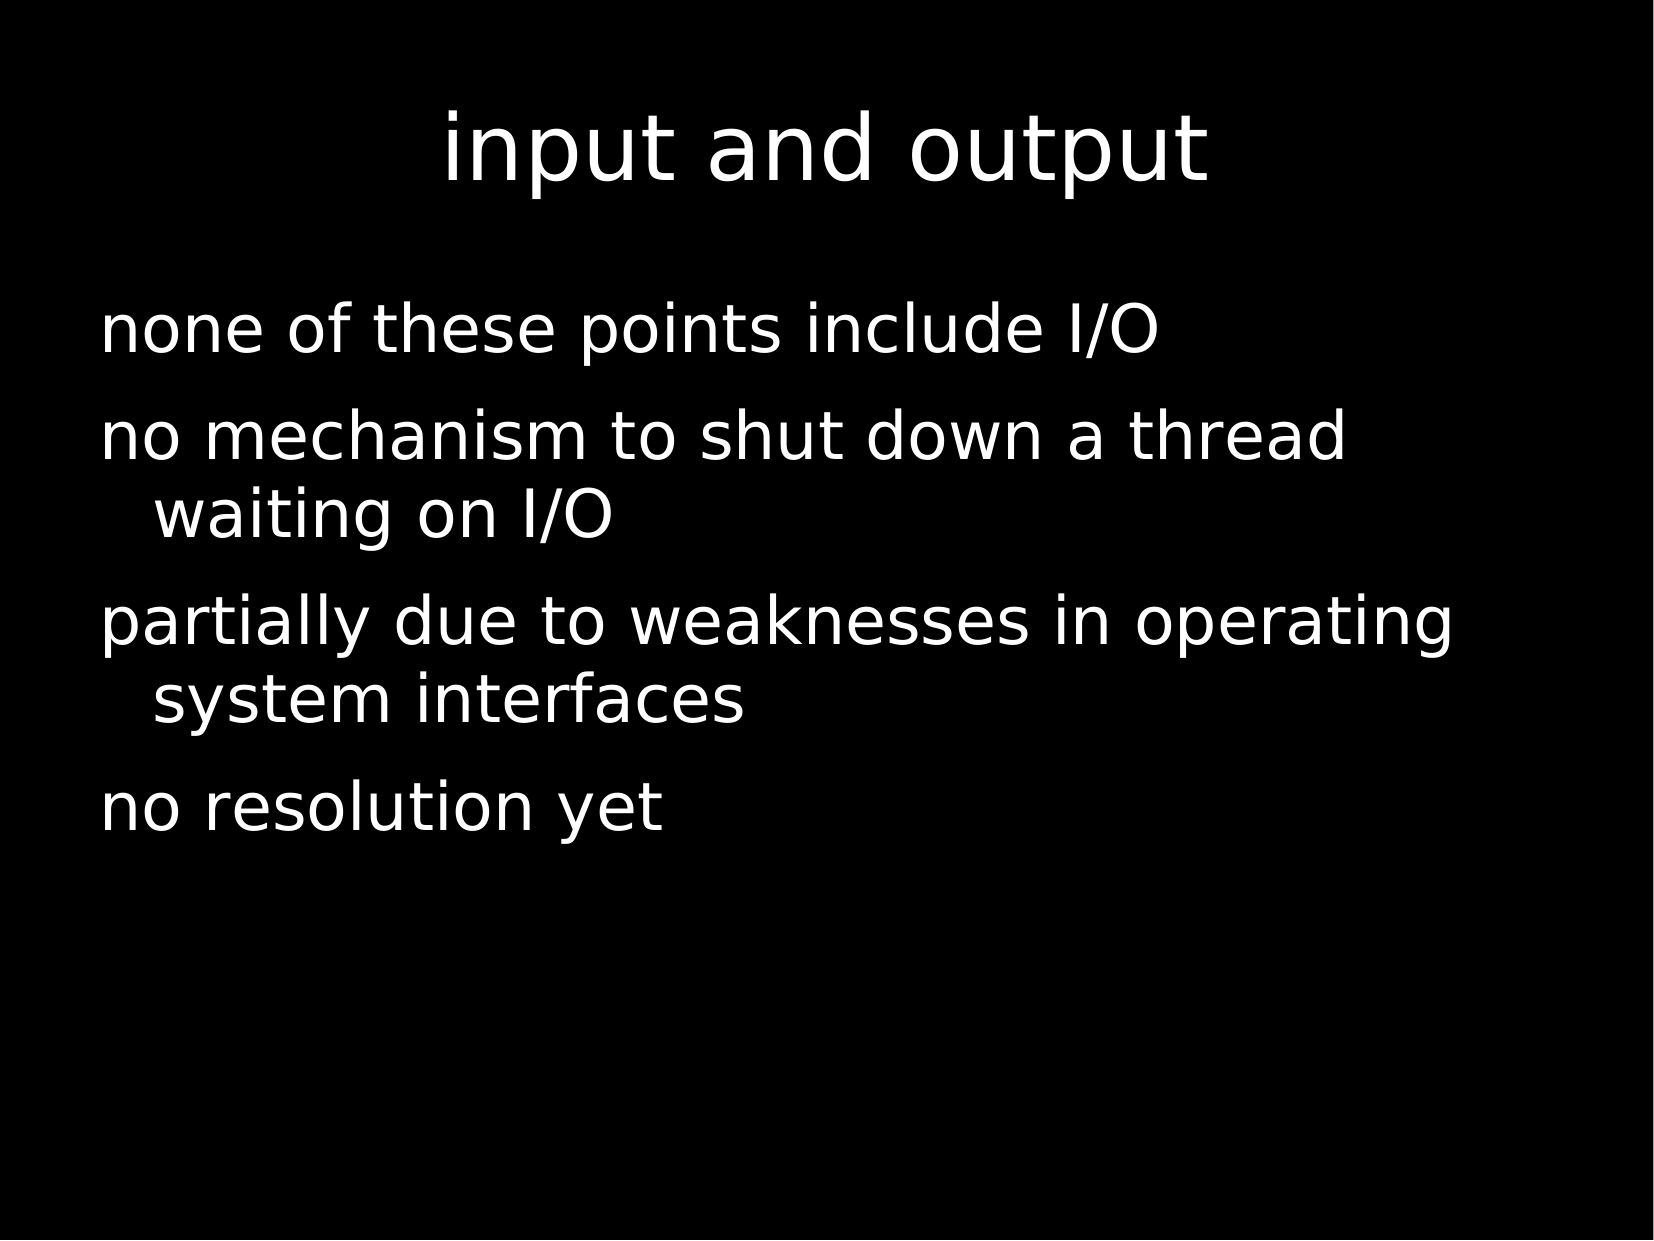

# input and output
none of these points include I/O
no mechanism to shut down a thread waiting on I/O
partially due to weaknesses in operating system interfaces
no resolution yet